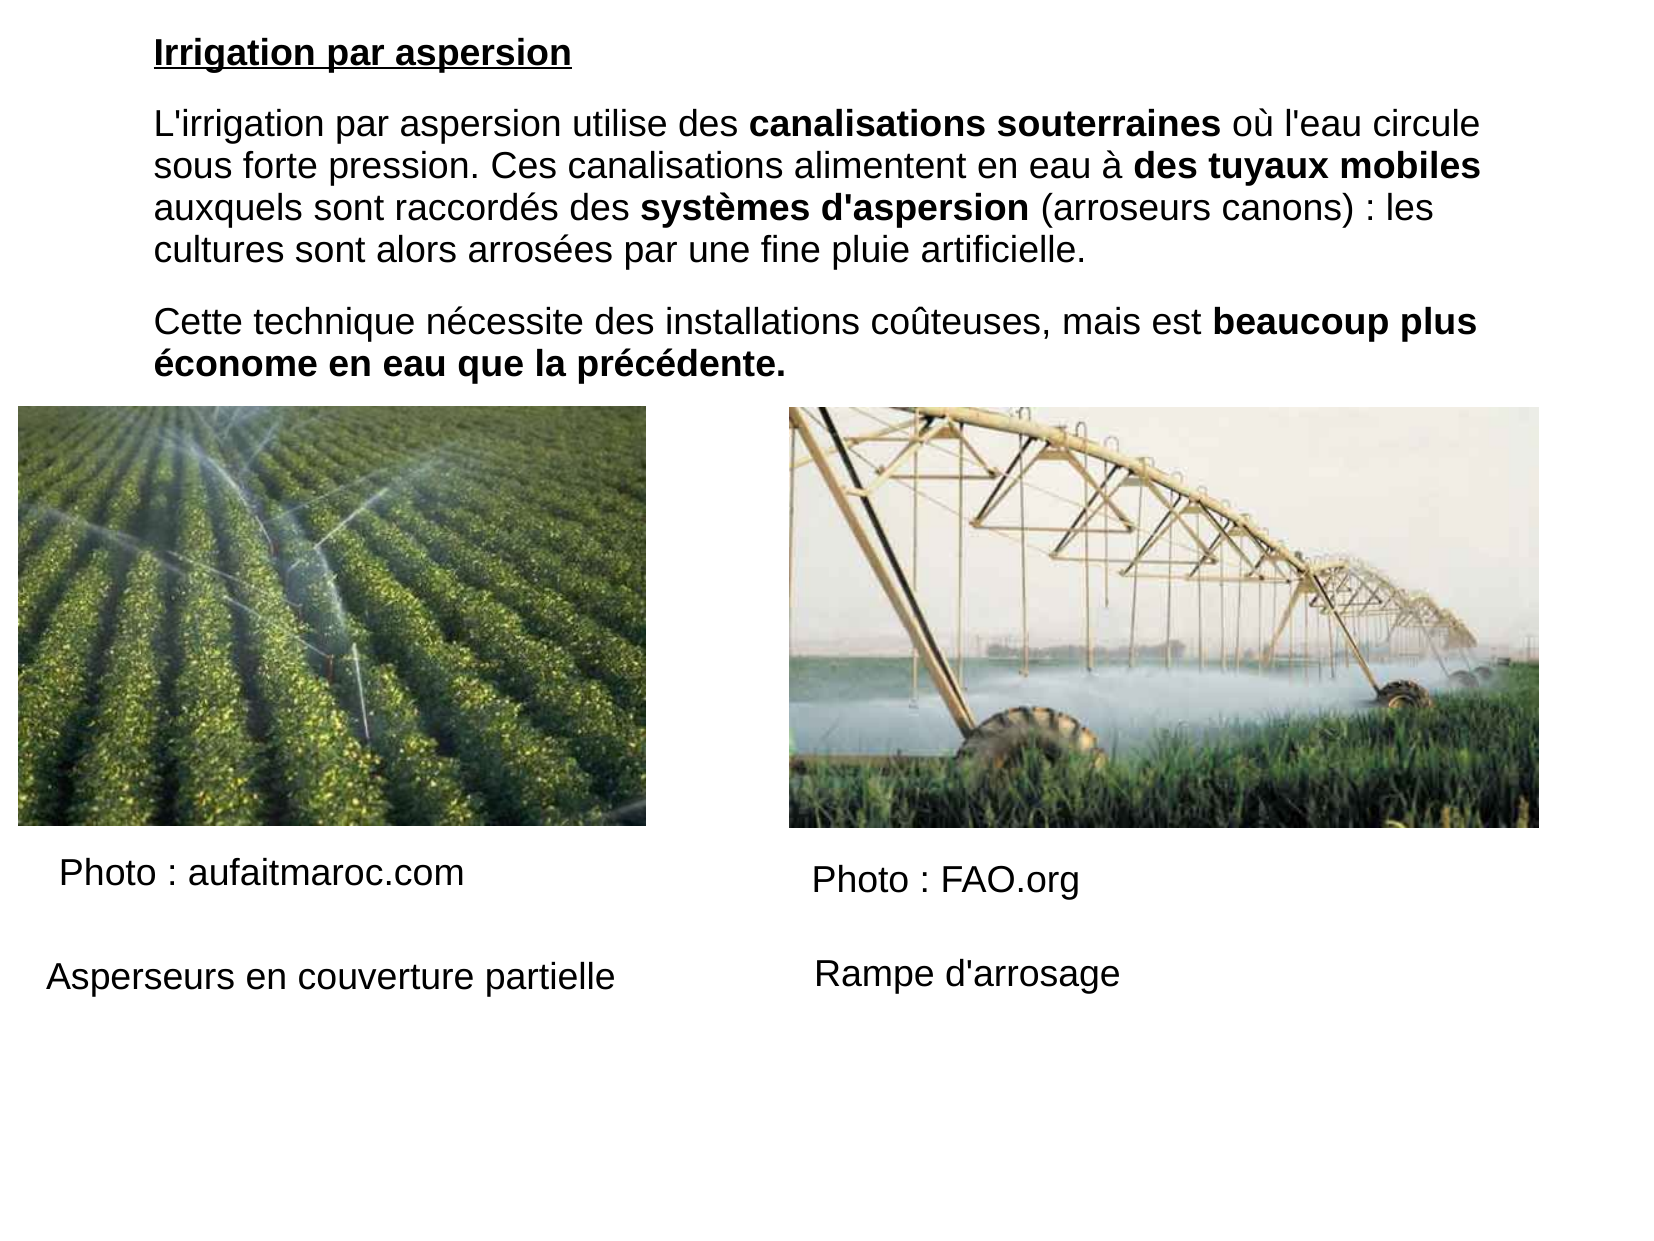

# Irrigation par aspersion
L'irrigation par aspersion utilise des canalisations souterraines où l'eau circule sous forte pression. Ces canalisations alimentent en eau à des tuyaux mobiles auxquels sont raccordés des systèmes d'aspersion (arroseurs canons) : les cultures sont alors arrosées par une fine pluie artificielle.
Cette technique nécessite des installations coûteuses, mais est beaucoup plus économe en eau que la précédente.
Photo : aufaitmaroc.com
Photo : FAO.org
Rampe d'arrosage
Asperseurs en couverture partielle